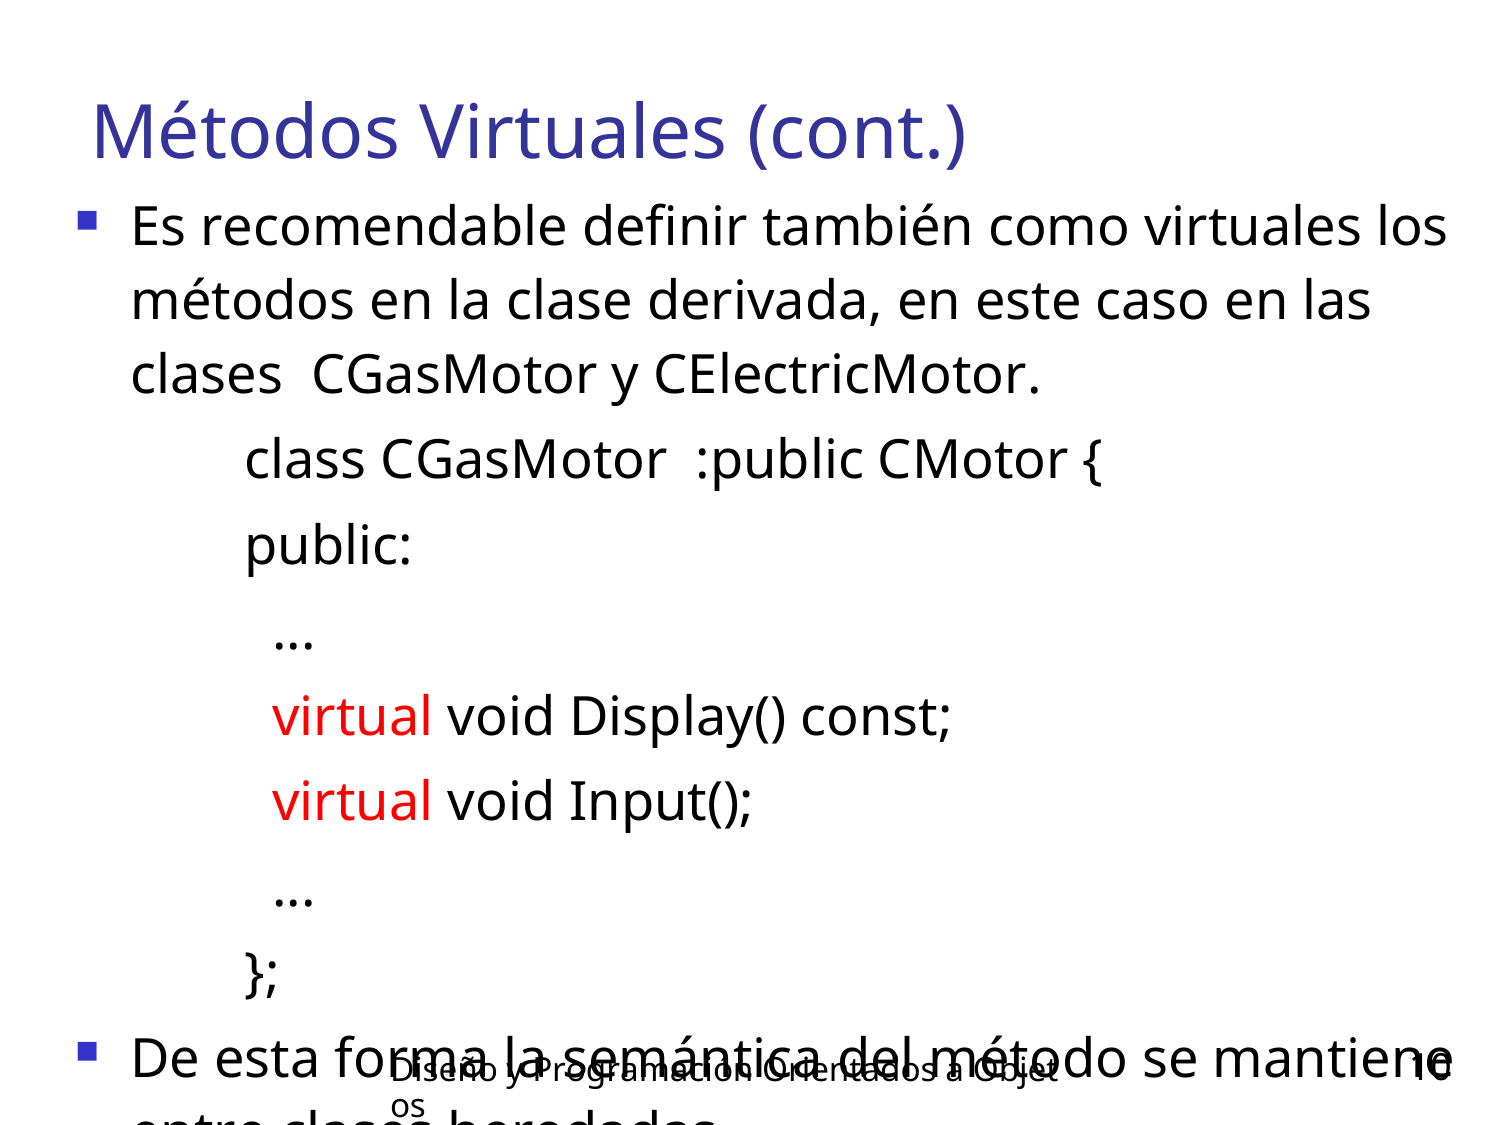

# Métodos Virtuales (cont.)
Es recomendable definir también como virtuales los métodos en la clase derivada, en este caso en las clases CGasMotor y CElectricMotor.
 			class CGasMotor :public CMotor {
 			public:
 			 ...
 			 virtual void Display() const;
 			 virtual void Input();
 			 ...
 			};
De esta forma la semántica del método se mantiene entre clases heredadas.
Diseño y Programación Orientados a Objetos
10